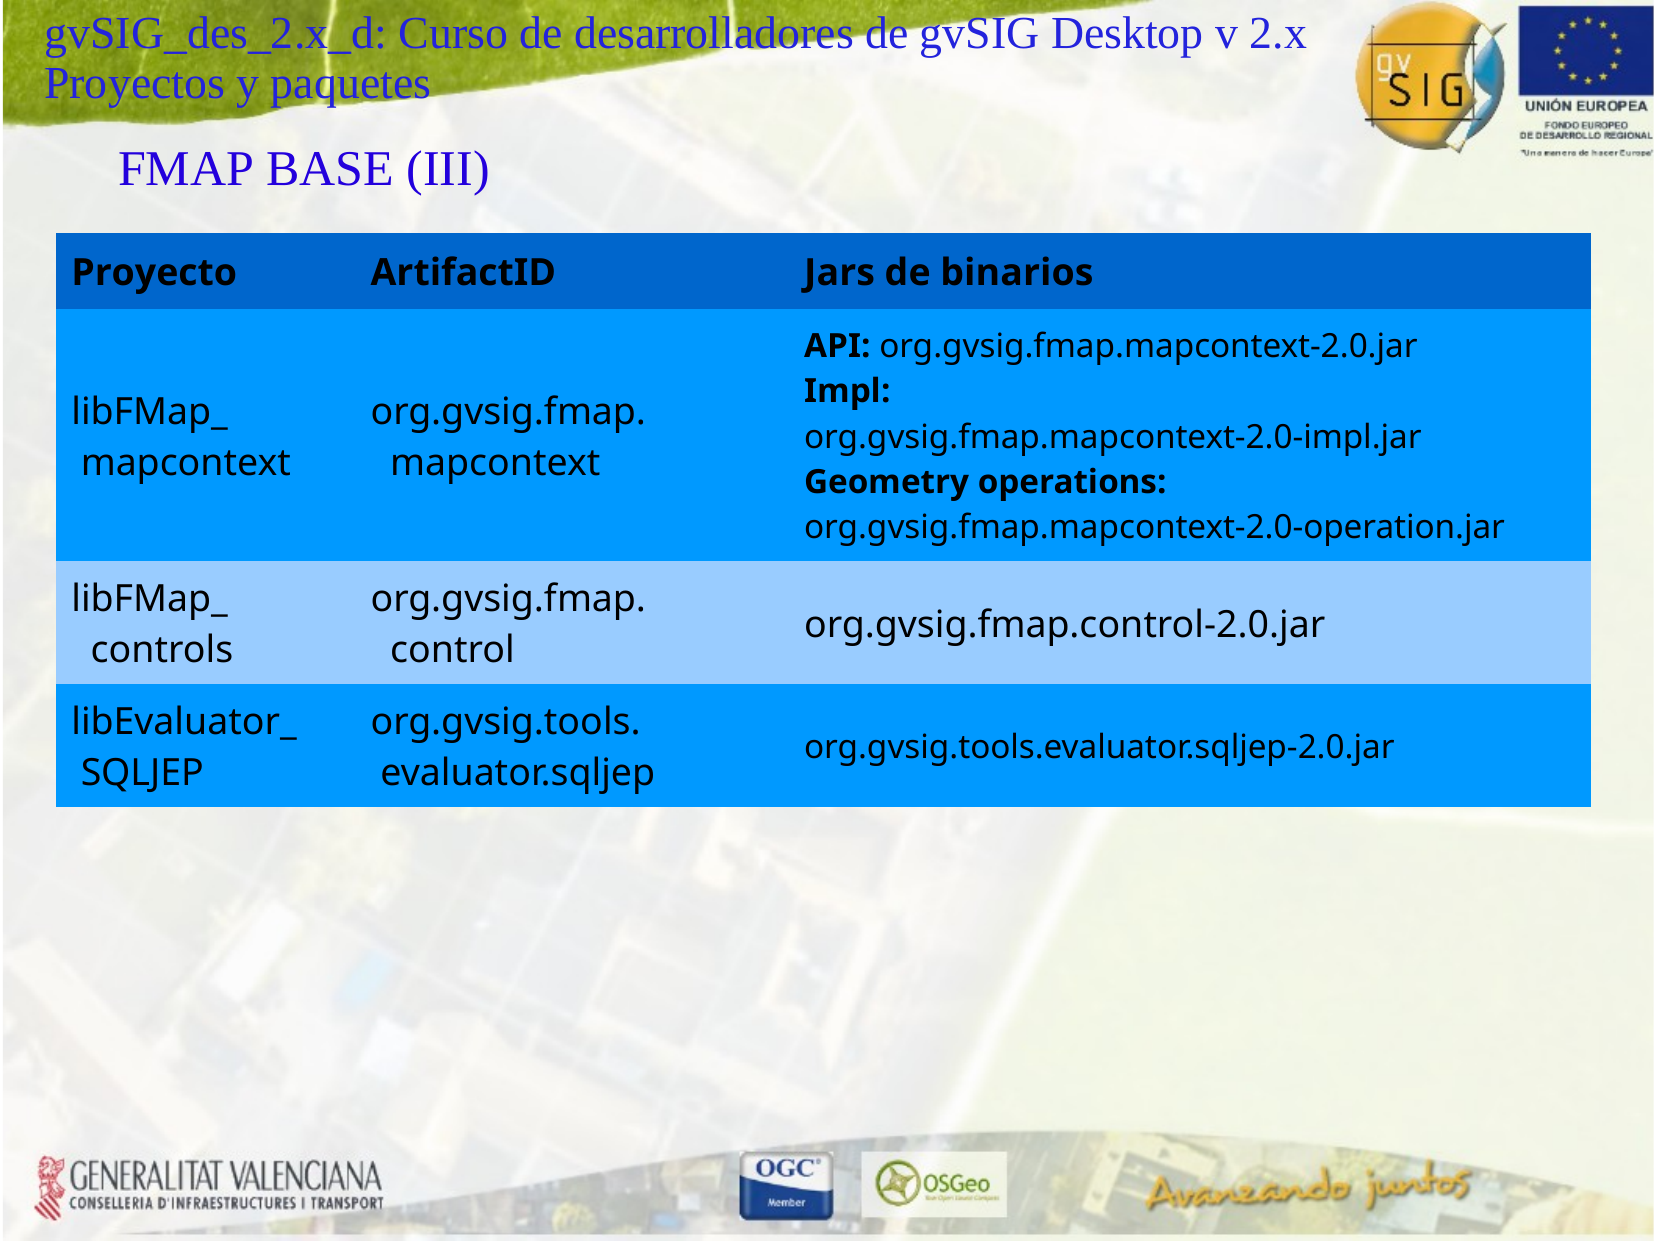

# FMAP BASE (III)
| Proyecto | ArtifactID | Jars de binarios |
| --- | --- | --- |
| libFMap\_ mapcontext | org.gvsig.fmap. mapcontext | API: org.gvsig.fmap.mapcontext-2.0.jar Impl: org.gvsig.fmap.mapcontext-2.0-impl.jar Geometry operations: org.gvsig.fmap.mapcontext-2.0-operation.jar |
| libFMap\_ controls | org.gvsig.fmap. control | org.gvsig.fmap.control-2.0.jar |
| libEvaluator\_ SQLJEP | org.gvsig.tools. evaluator.sqljep | org.gvsig.tools.evaluator.sqljep-2.0.jar |